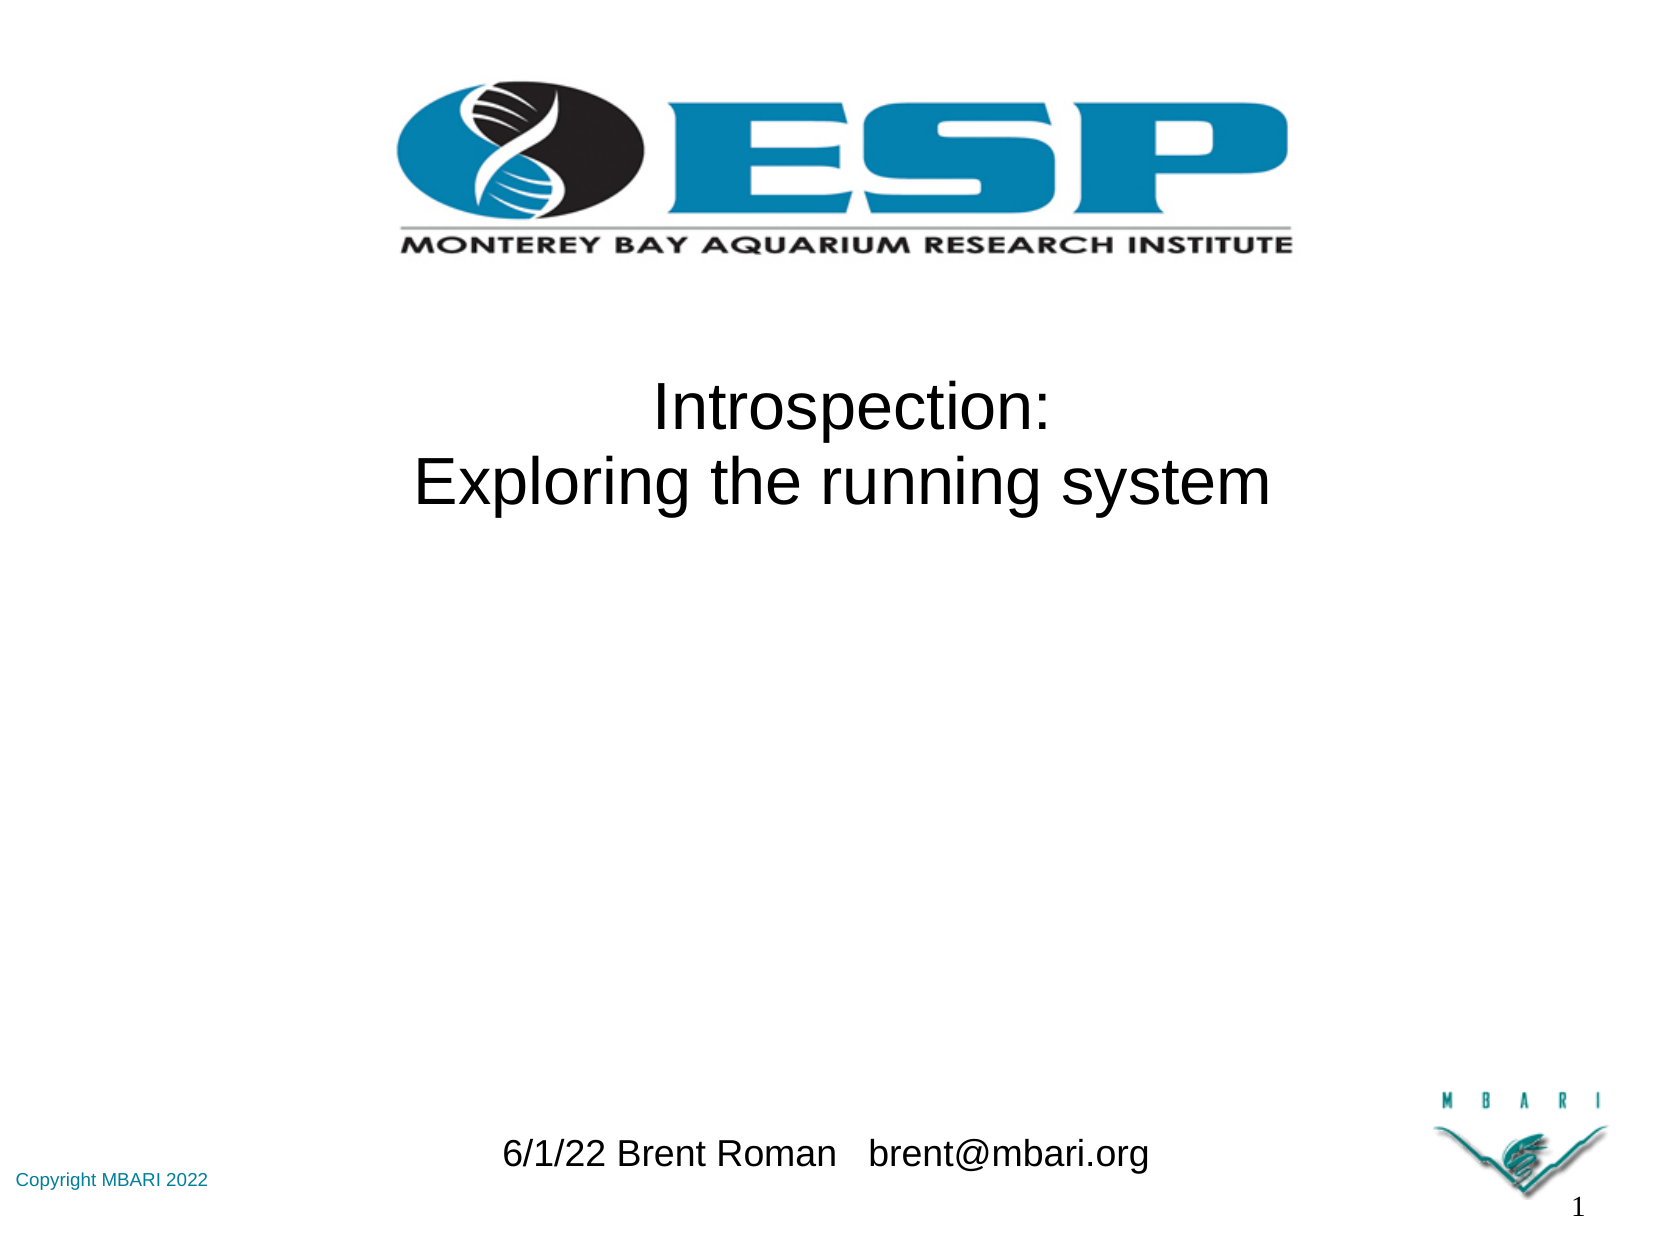

Introspection:
Exploring the running system
6/1/22 Brent Roman brent@mbari.org